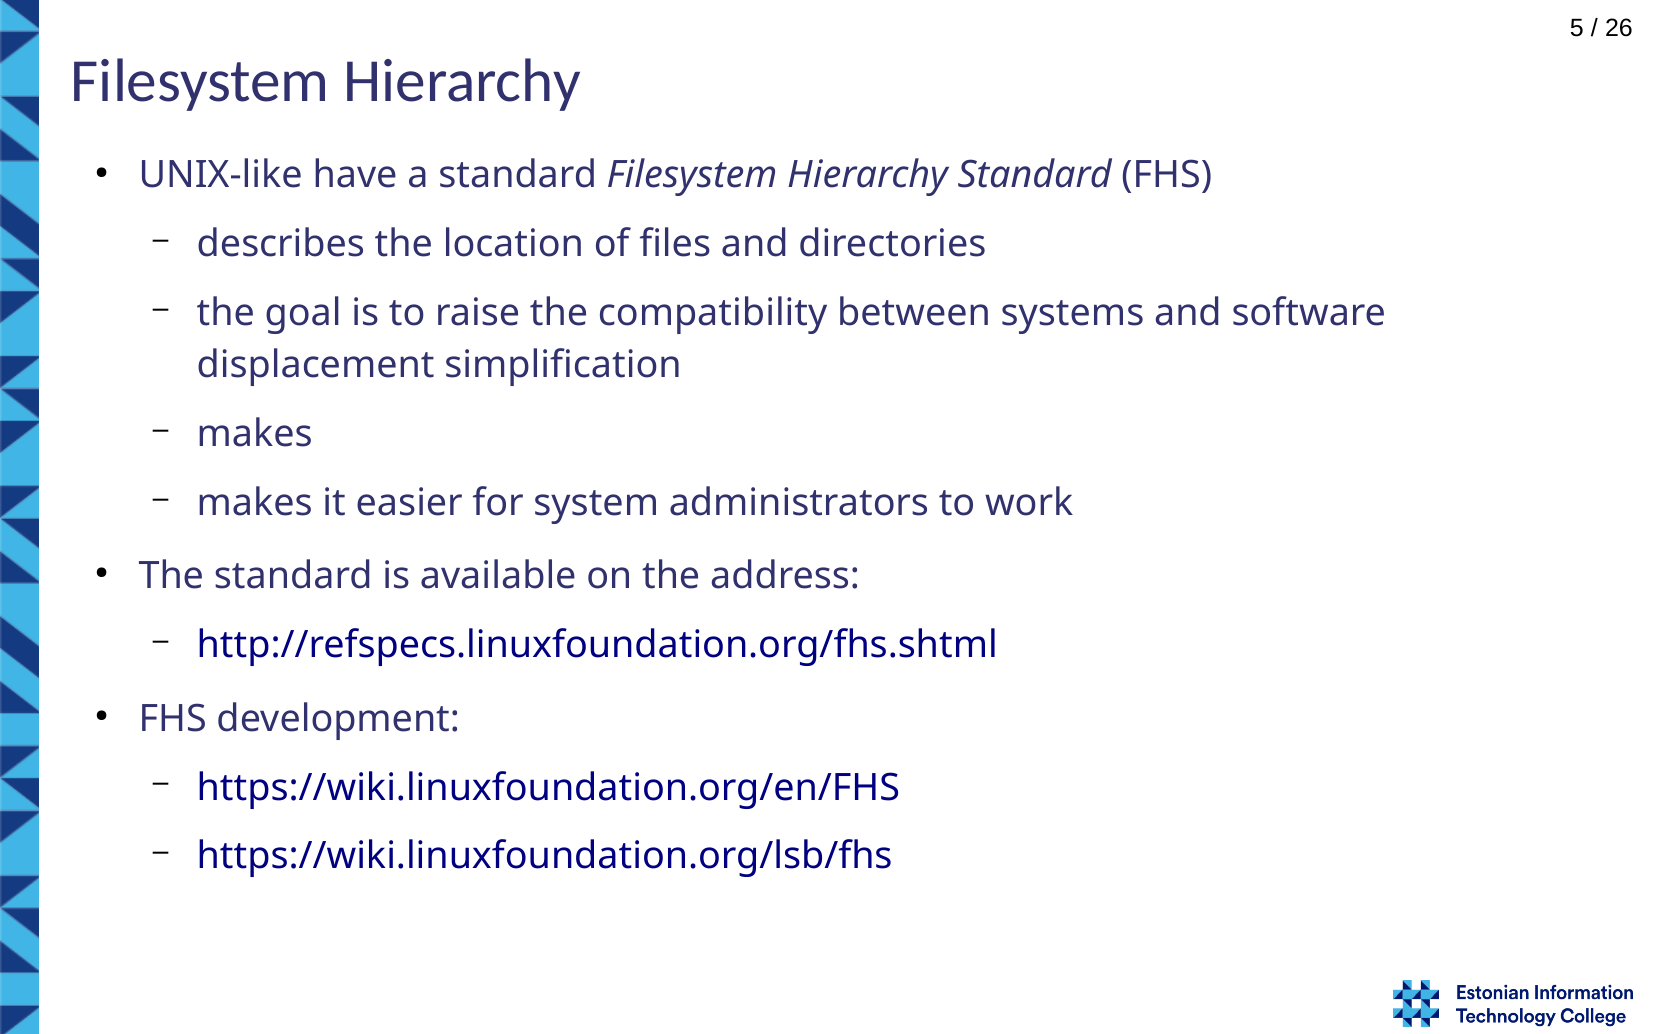

# Filesystem Hierarchy
UNIX-like have a standard Filesystem Hierarchy Standard (FHS)
describes the location of files and directories
the goal is to raise the compatibility between systems and software displacement simplification
makes
makes it easier for system administrators to work
The standard is available on the address:
http://refspecs.linuxfoundation.org/fhs.shtml
FHS development:
https://wiki.linuxfoundation.org/en/FHS
https://wiki.linuxfoundation.org/lsb/fhs